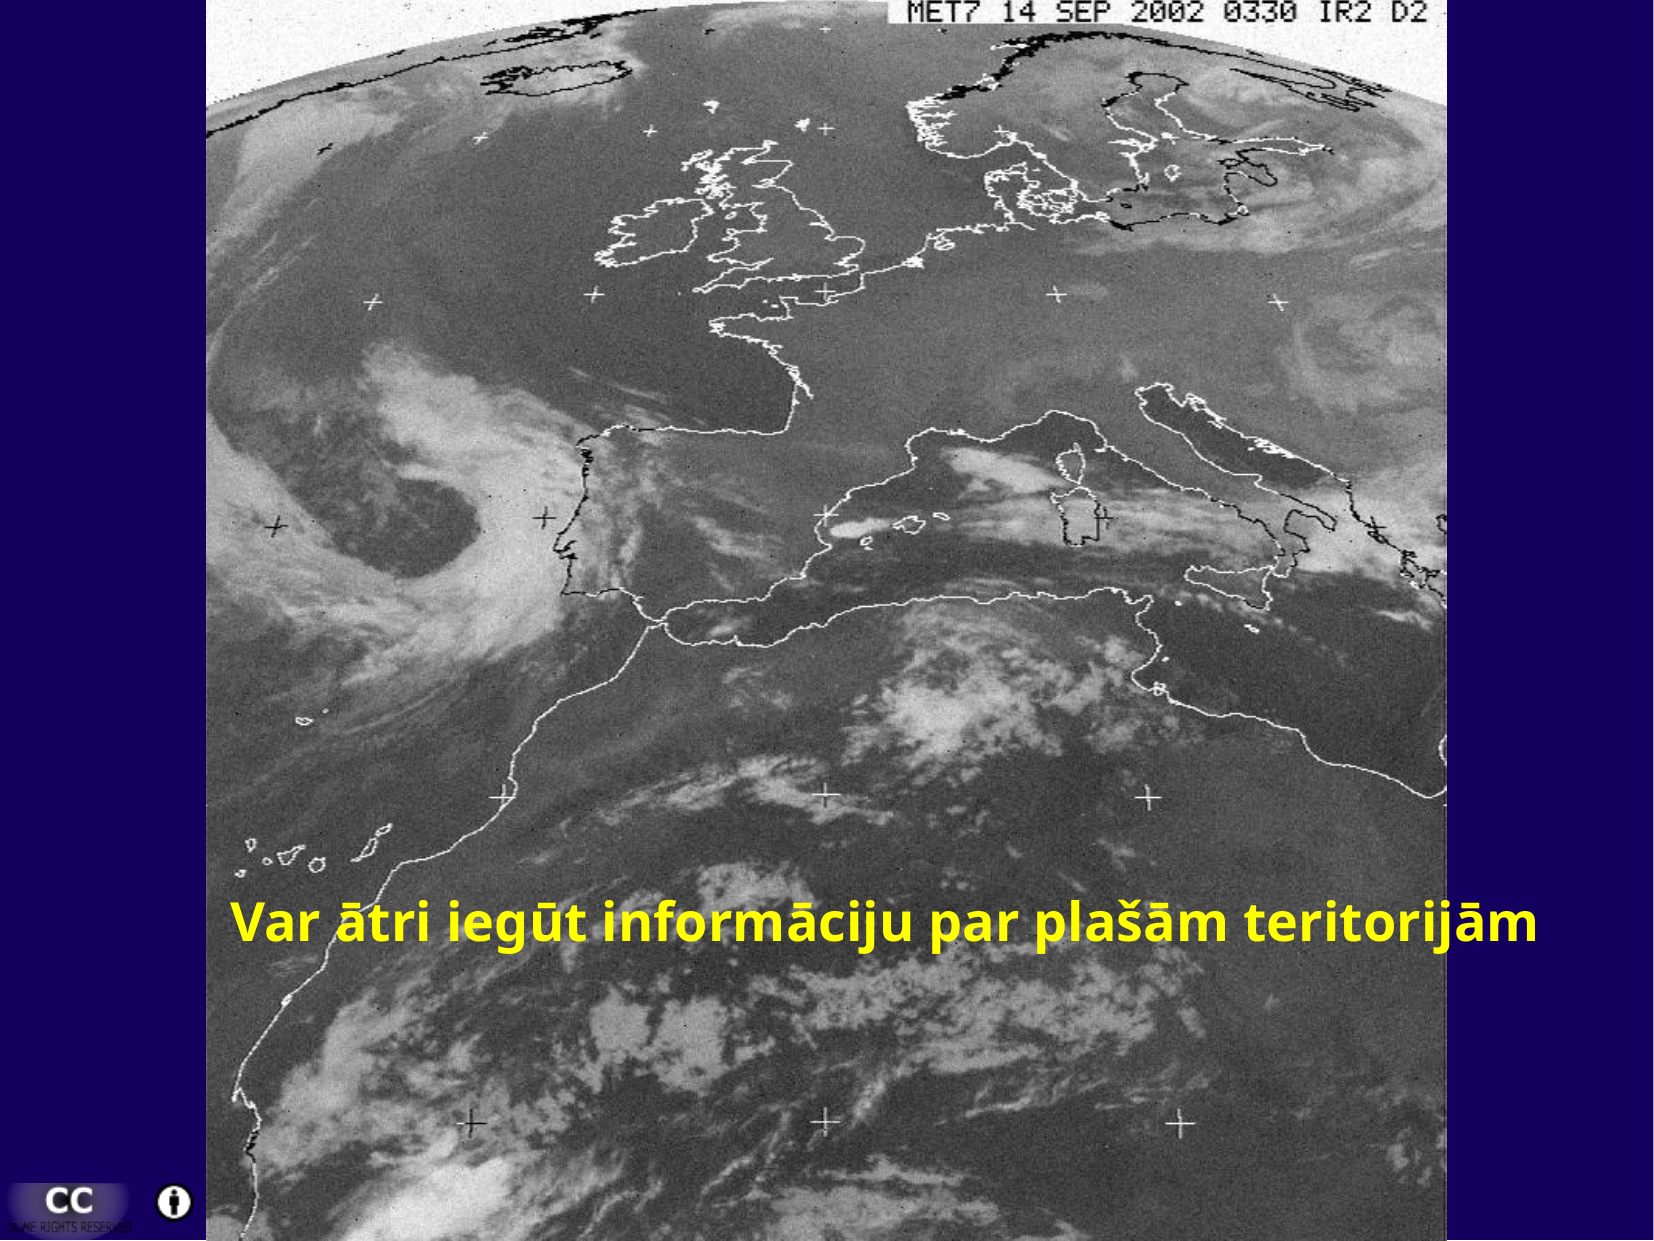

# Var ātri iegūt informāciju par plašām teritorijām